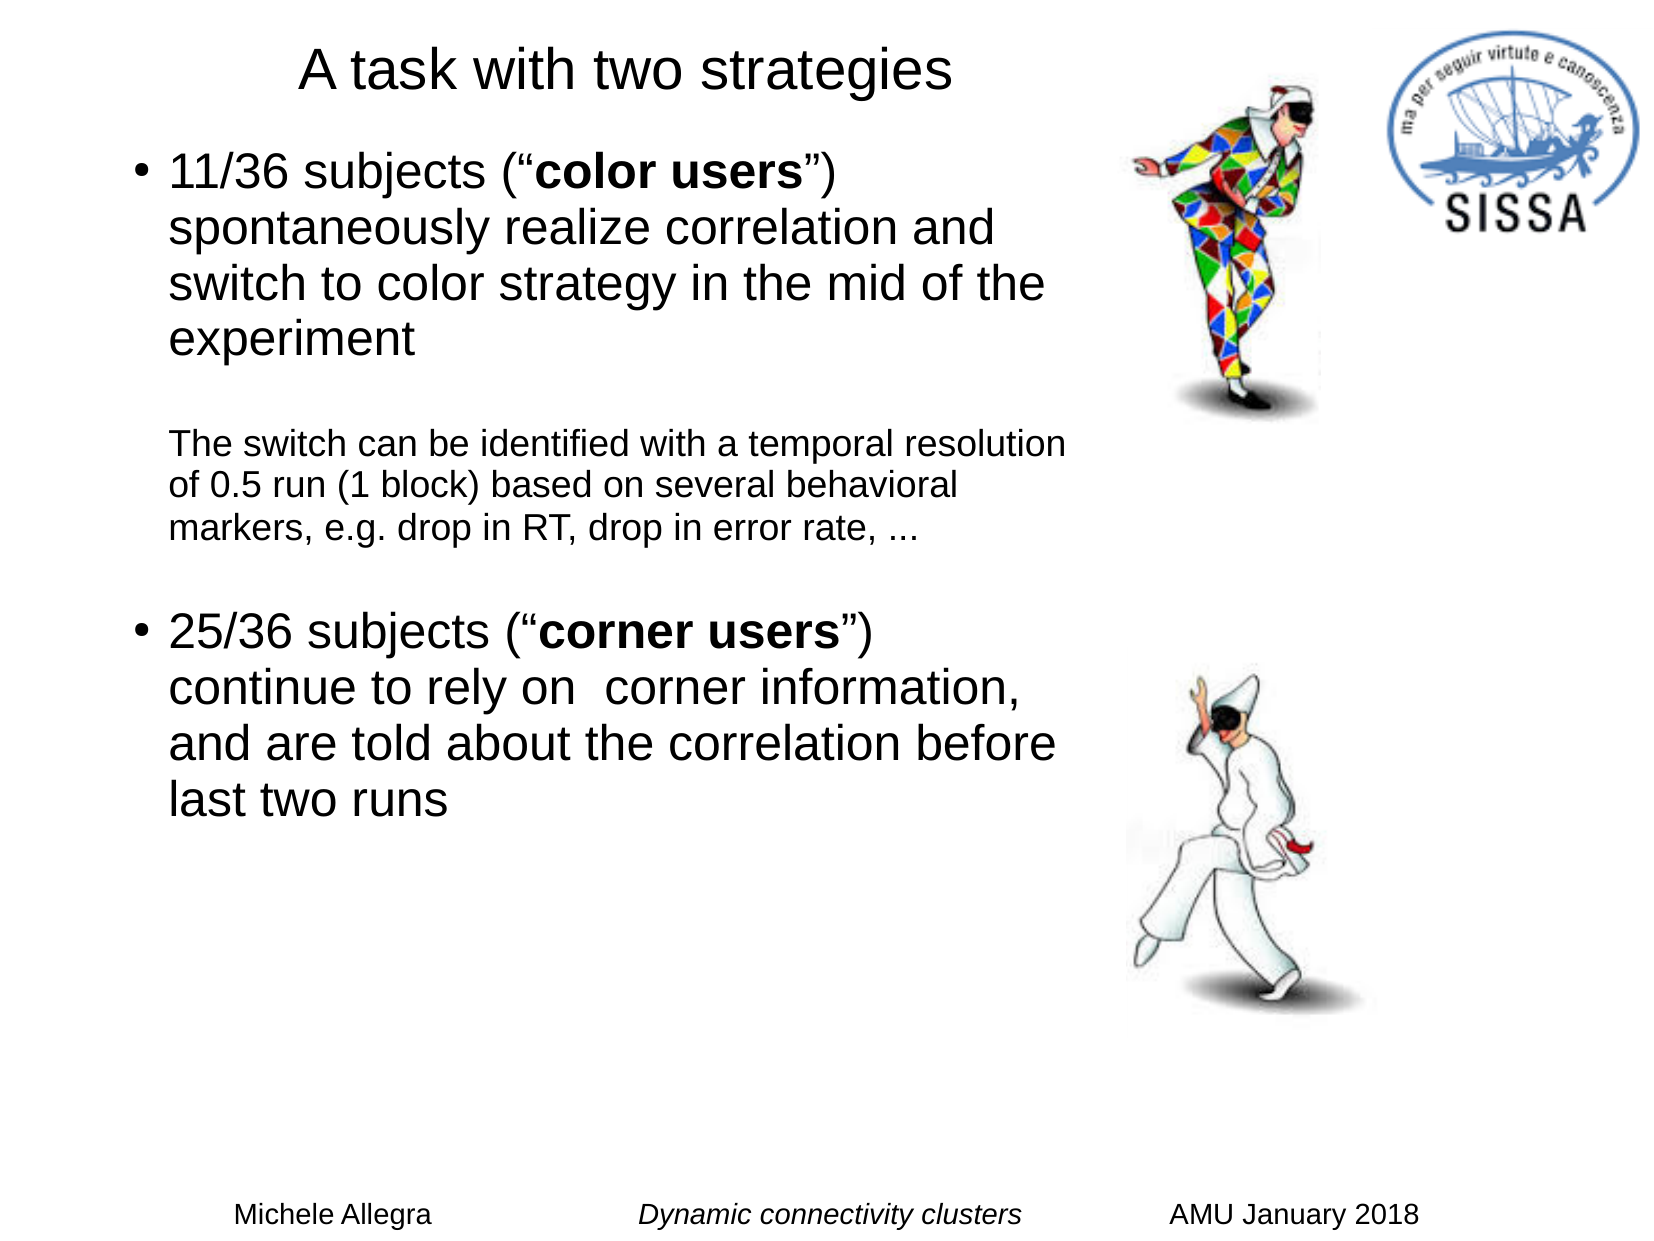

A task with two strategies
11/36 subjects (“color users”) spontaneously realize correlation and switch to color strategy in the mid of the experiment
The switch can be identified with a temporal resolution of 0.5 run (1 block) based on several behavioral markers, e.g. drop in RT, drop in error rate, ...
25/36 subjects (“corner users”) continue to rely on corner information, and are told about the correlation before last two runs
# Michele Allegra Dynamic connectivity clusters AMU January 2018